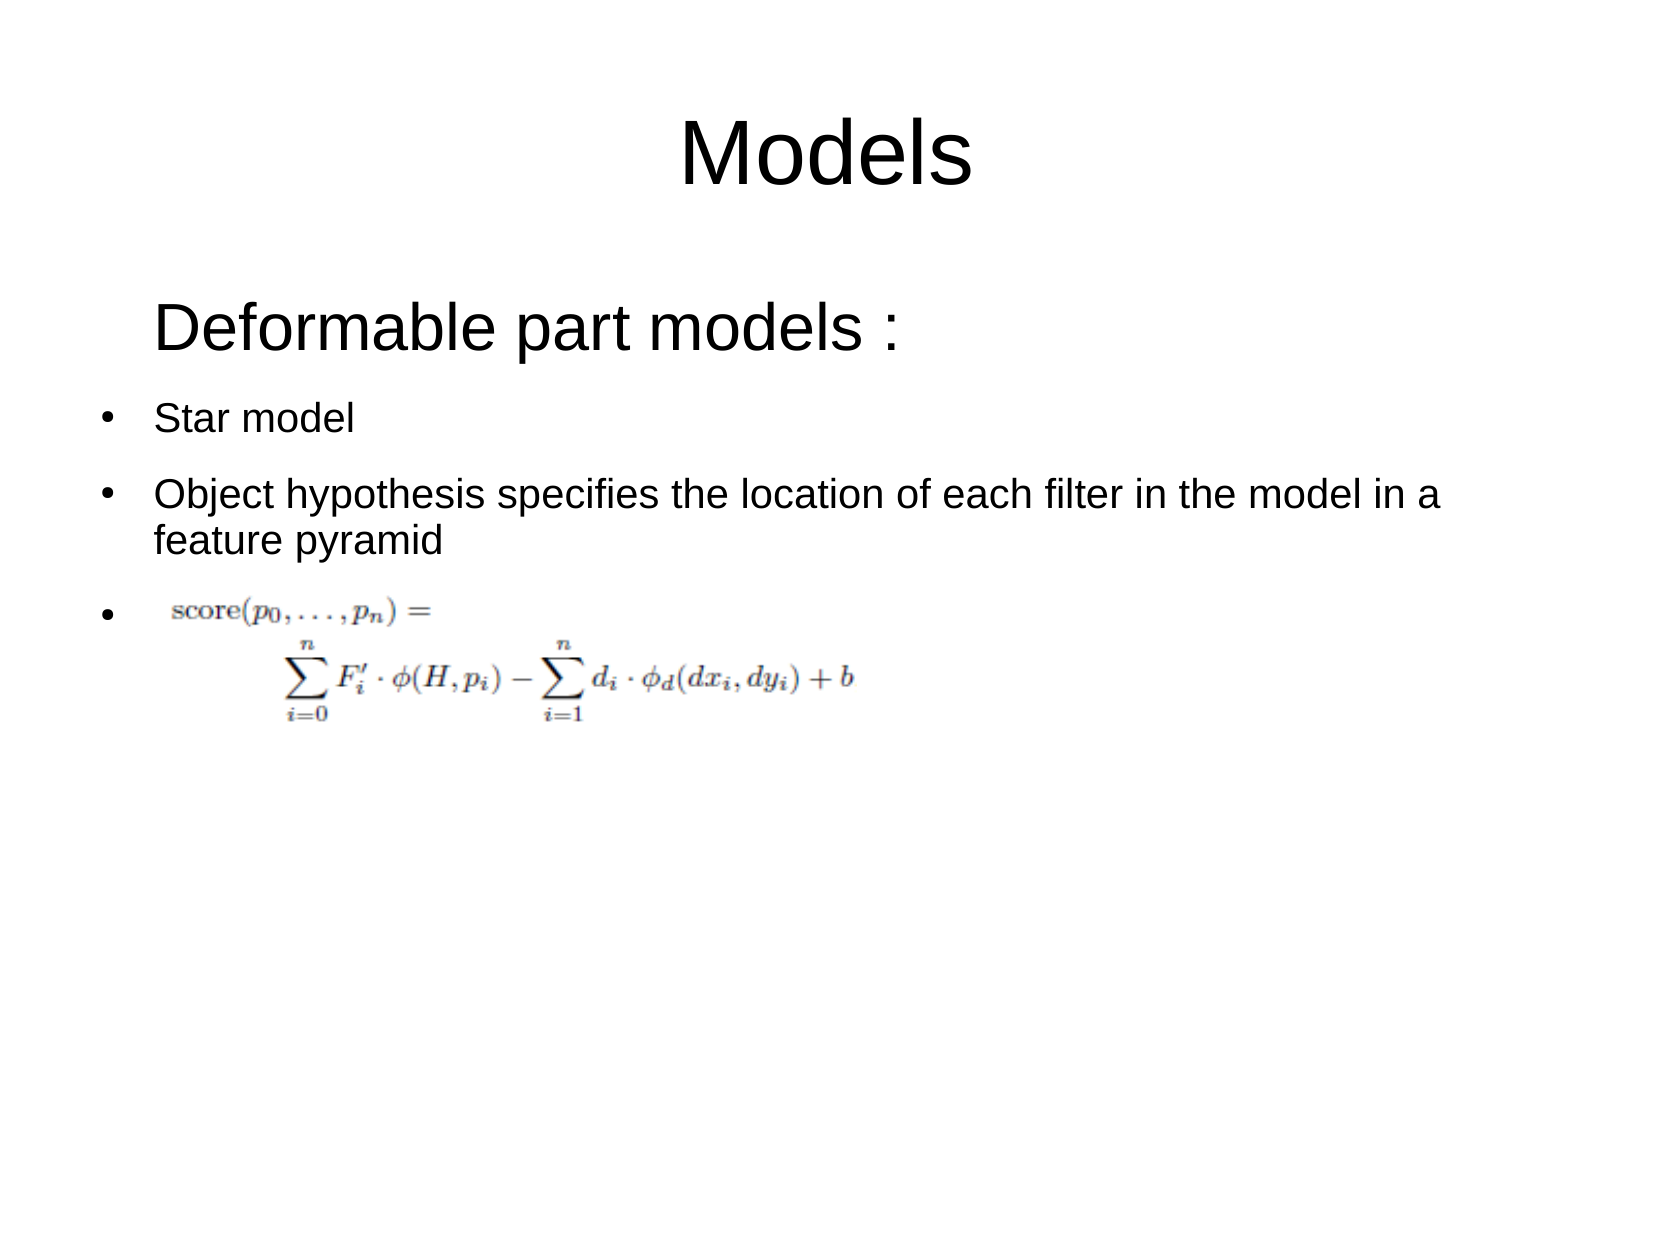

# Models
Deformable part models :
Star model
Object hypothesis specifies the location of each filter in the model in a feature pyramid